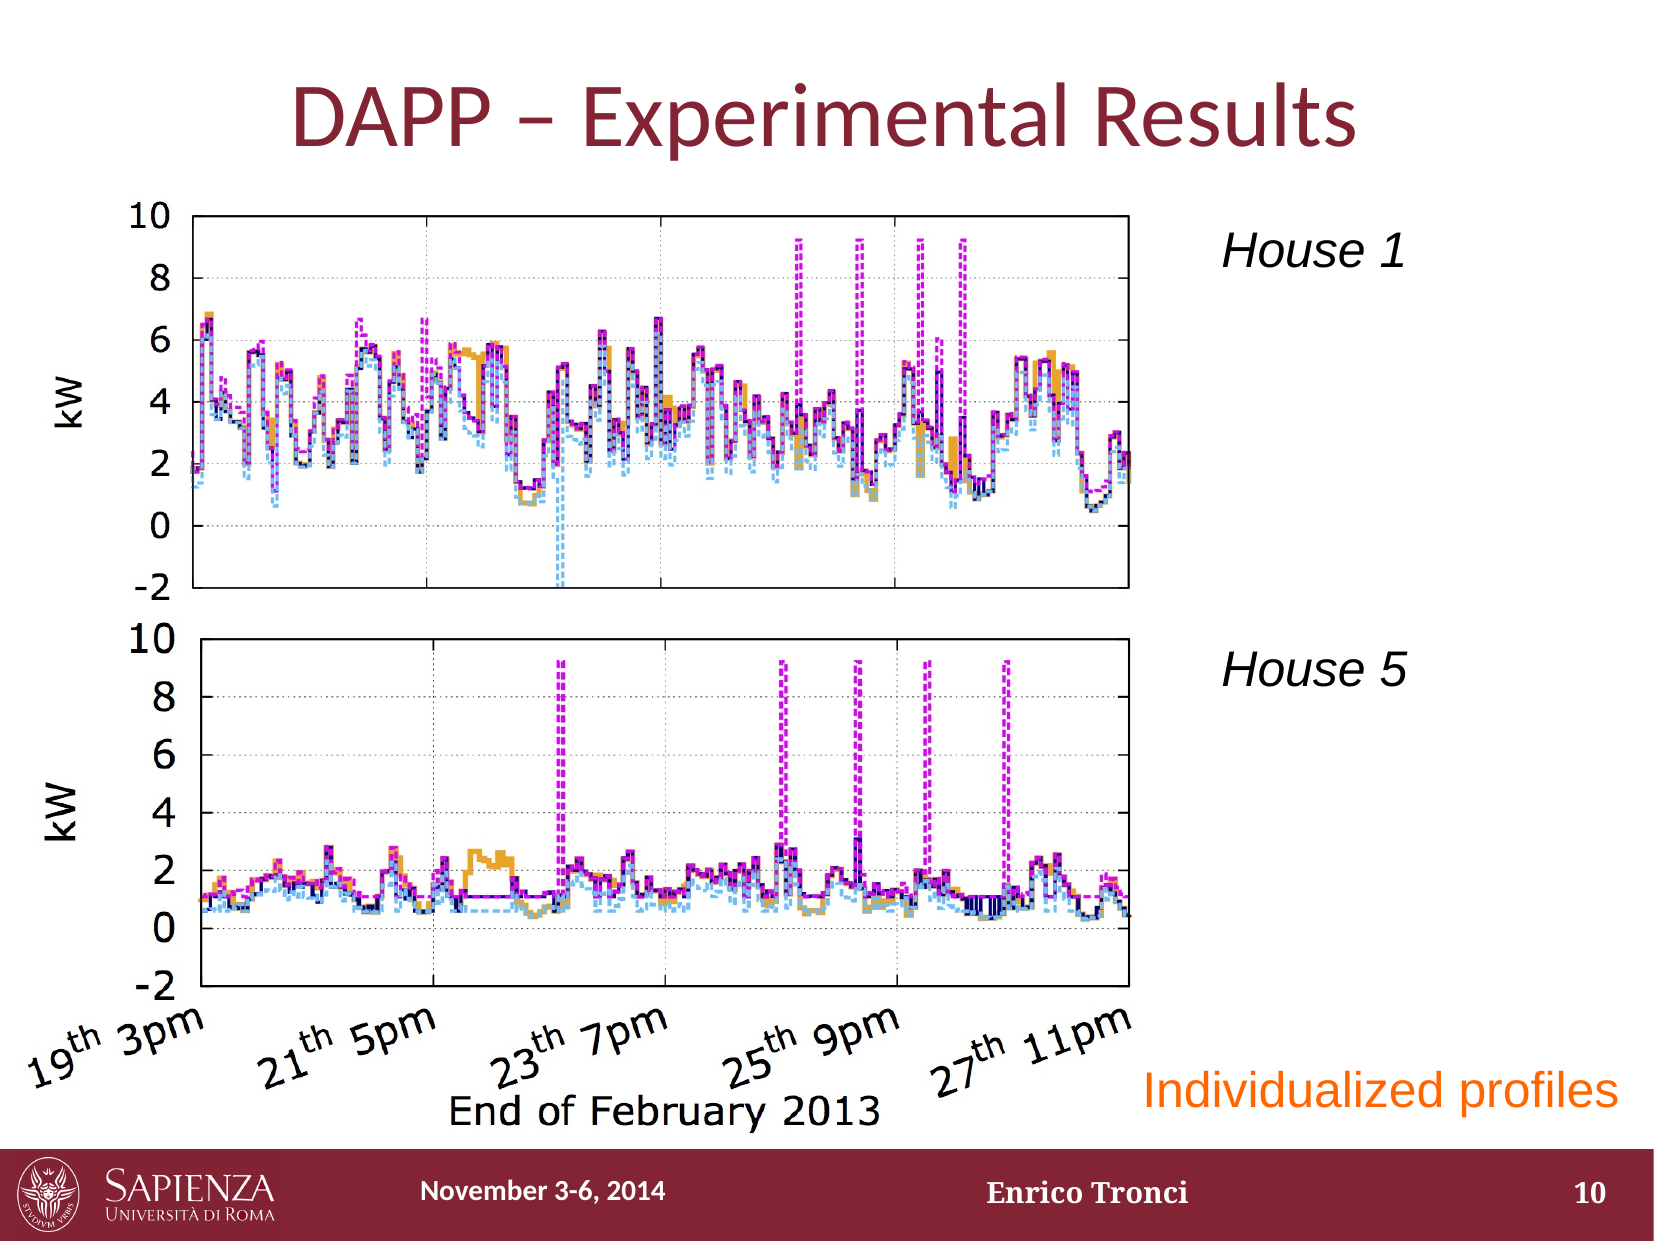

# DAPP – Experimental Results
House 1
House 5
Individualized profiles
November 3-6, 2014
Enrico Tronci
10